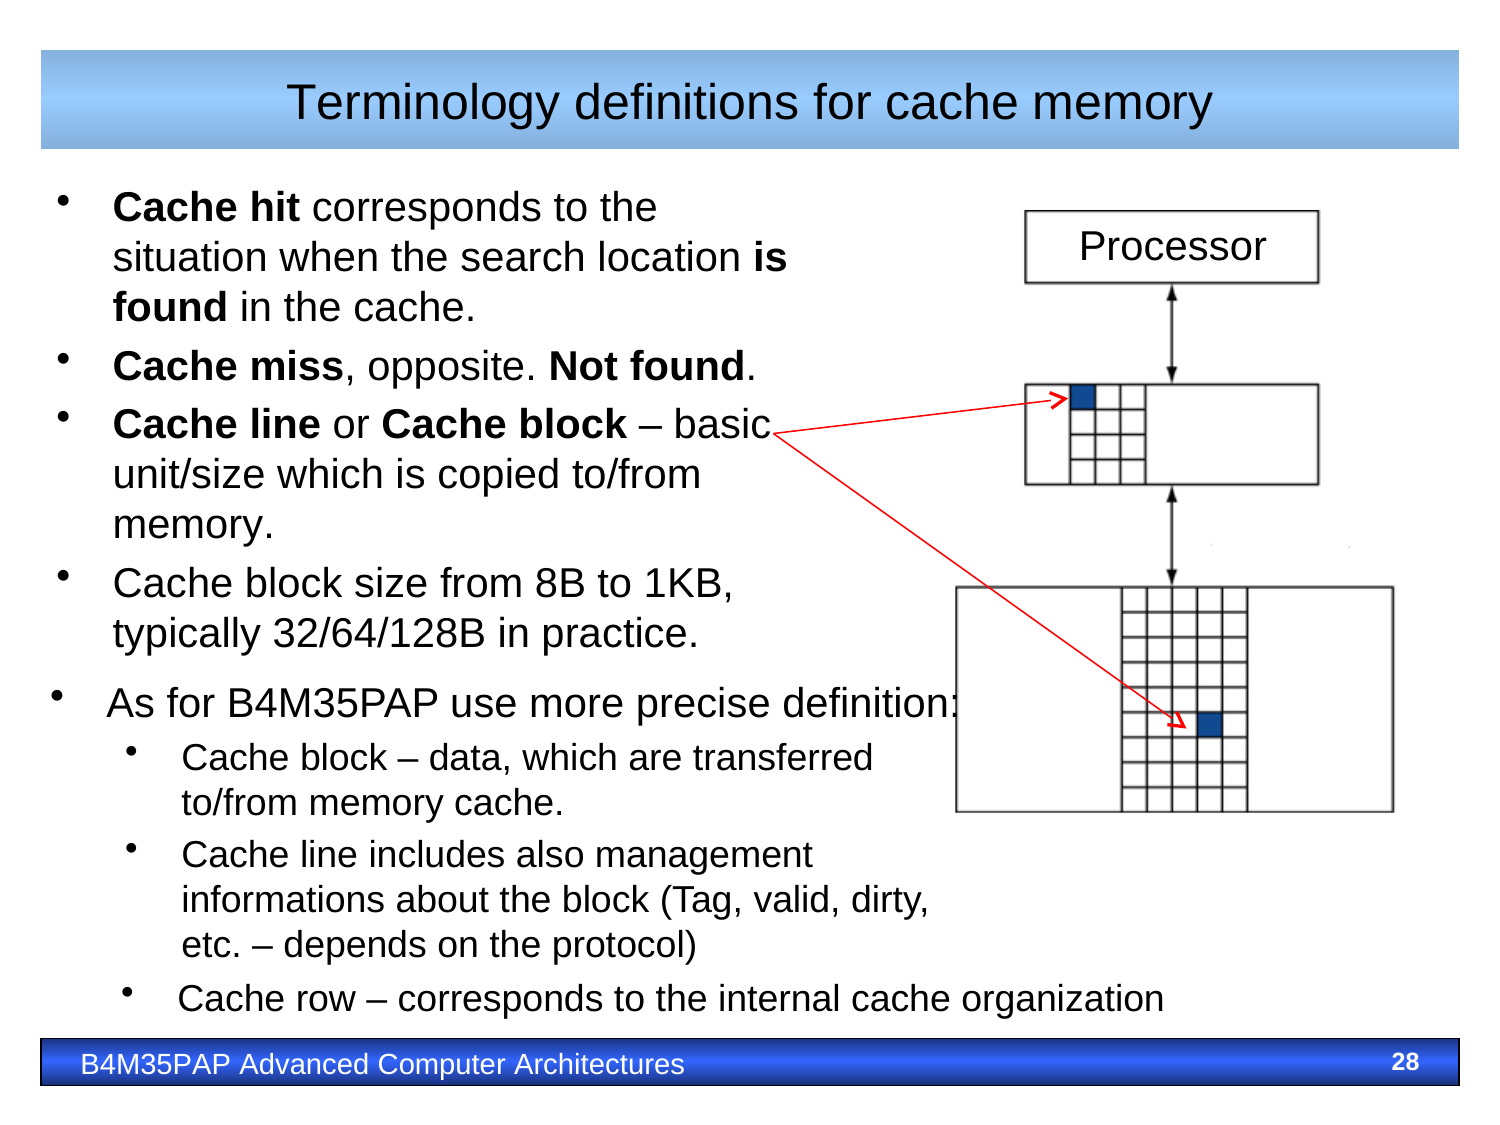

# Terminology definitions for cache memory
Cache hit corresponds to the situation when the search location is found in the cache.
Cache miss, opposite. Not found.
Cache line or Cache block – basic unit/size which is copied to/from memory.
Cache block size from 8B to 1KB, typically 32/64/128B in practice.
Processor
As for B4M35PAP use more precise definition:
Cache block – data, which are transferred to/from memory cache.
Cache line includes also management informations about the block (Tag, valid, dirty, etc. – depends on the protocol)
Cache row – corresponds to the internal cache organization